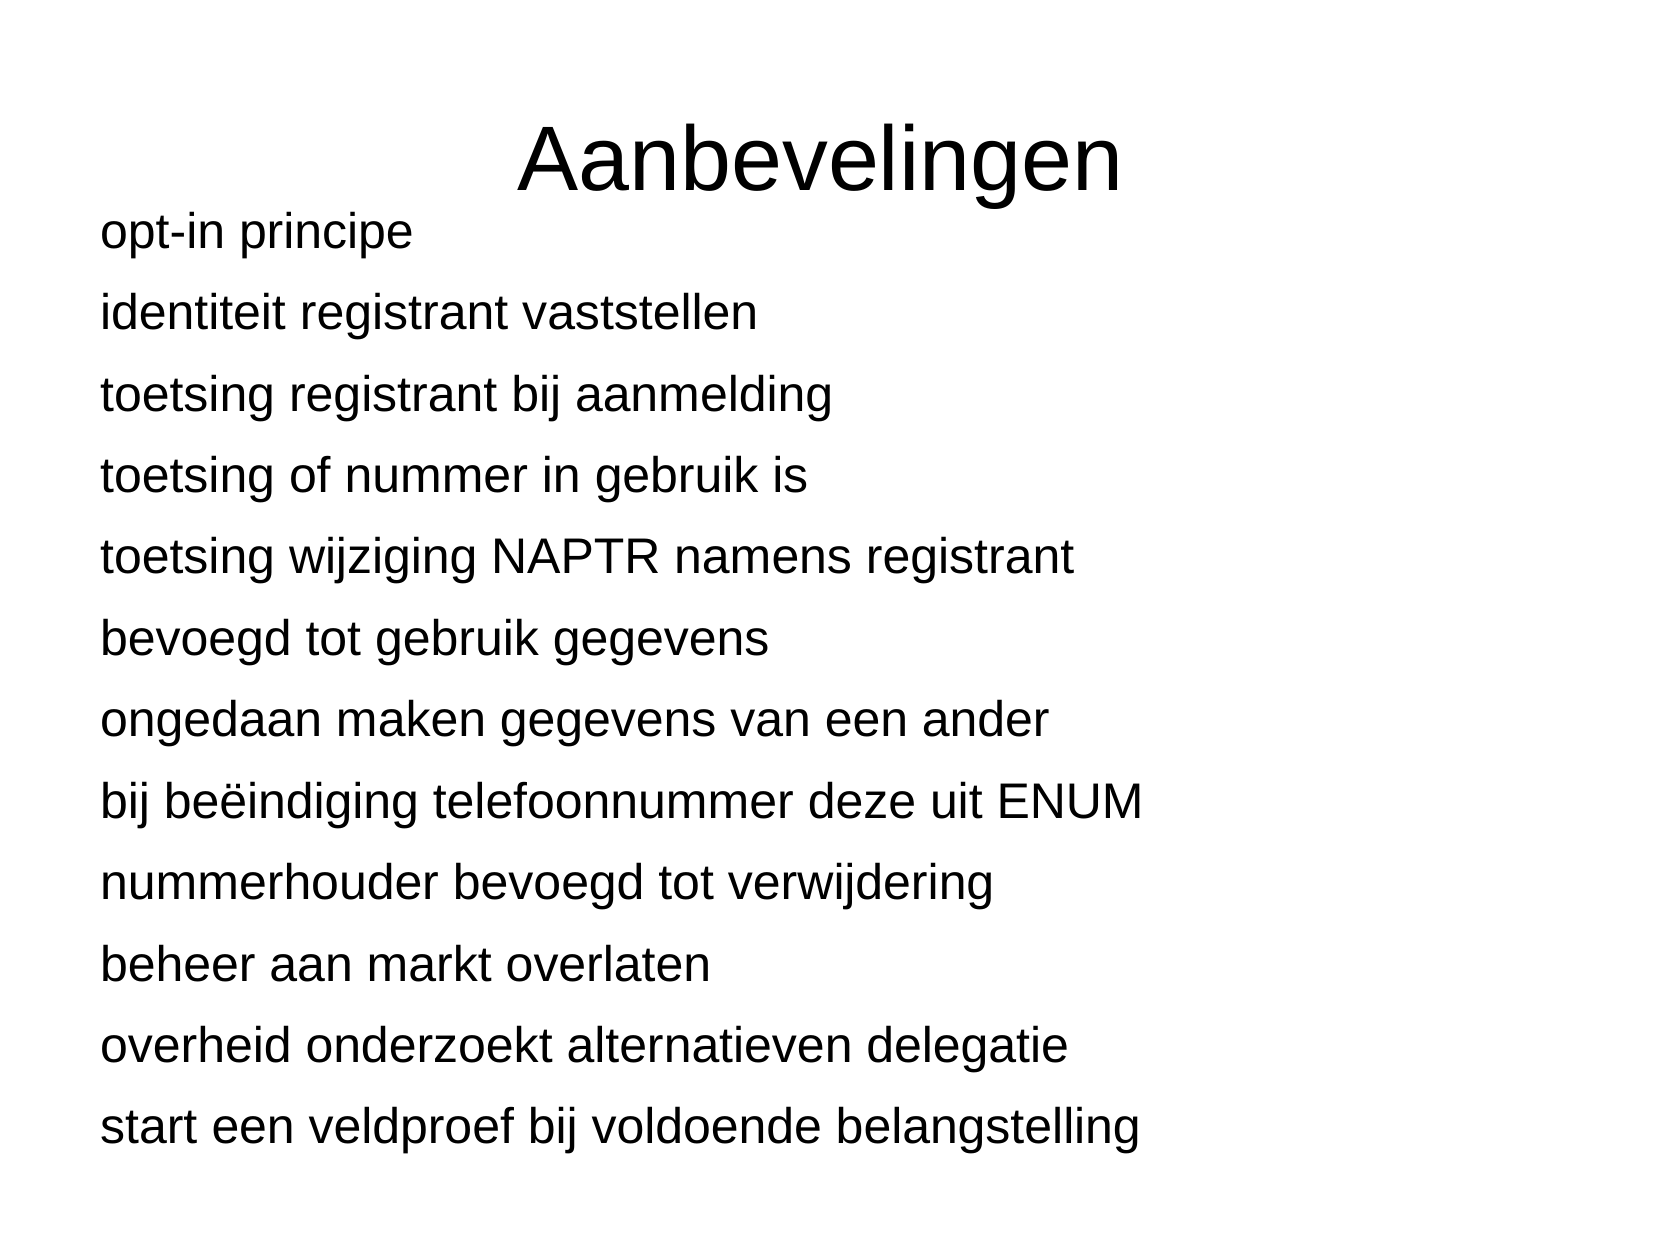

# Aanbevelingen
opt-in principe
identiteit registrant vaststellen
toetsing registrant bij aanmelding
toetsing of nummer in gebruik is
toetsing wijziging NAPTR namens registrant
bevoegd tot gebruik gegevens
ongedaan maken gegevens van een ander
bij beëindiging telefoonnummer deze uit ENUM
nummerhouder bevoegd tot verwijdering
beheer aan markt overlaten
overheid onderzoekt alternatieven delegatie
start een veldproef bij voldoende belangstelling